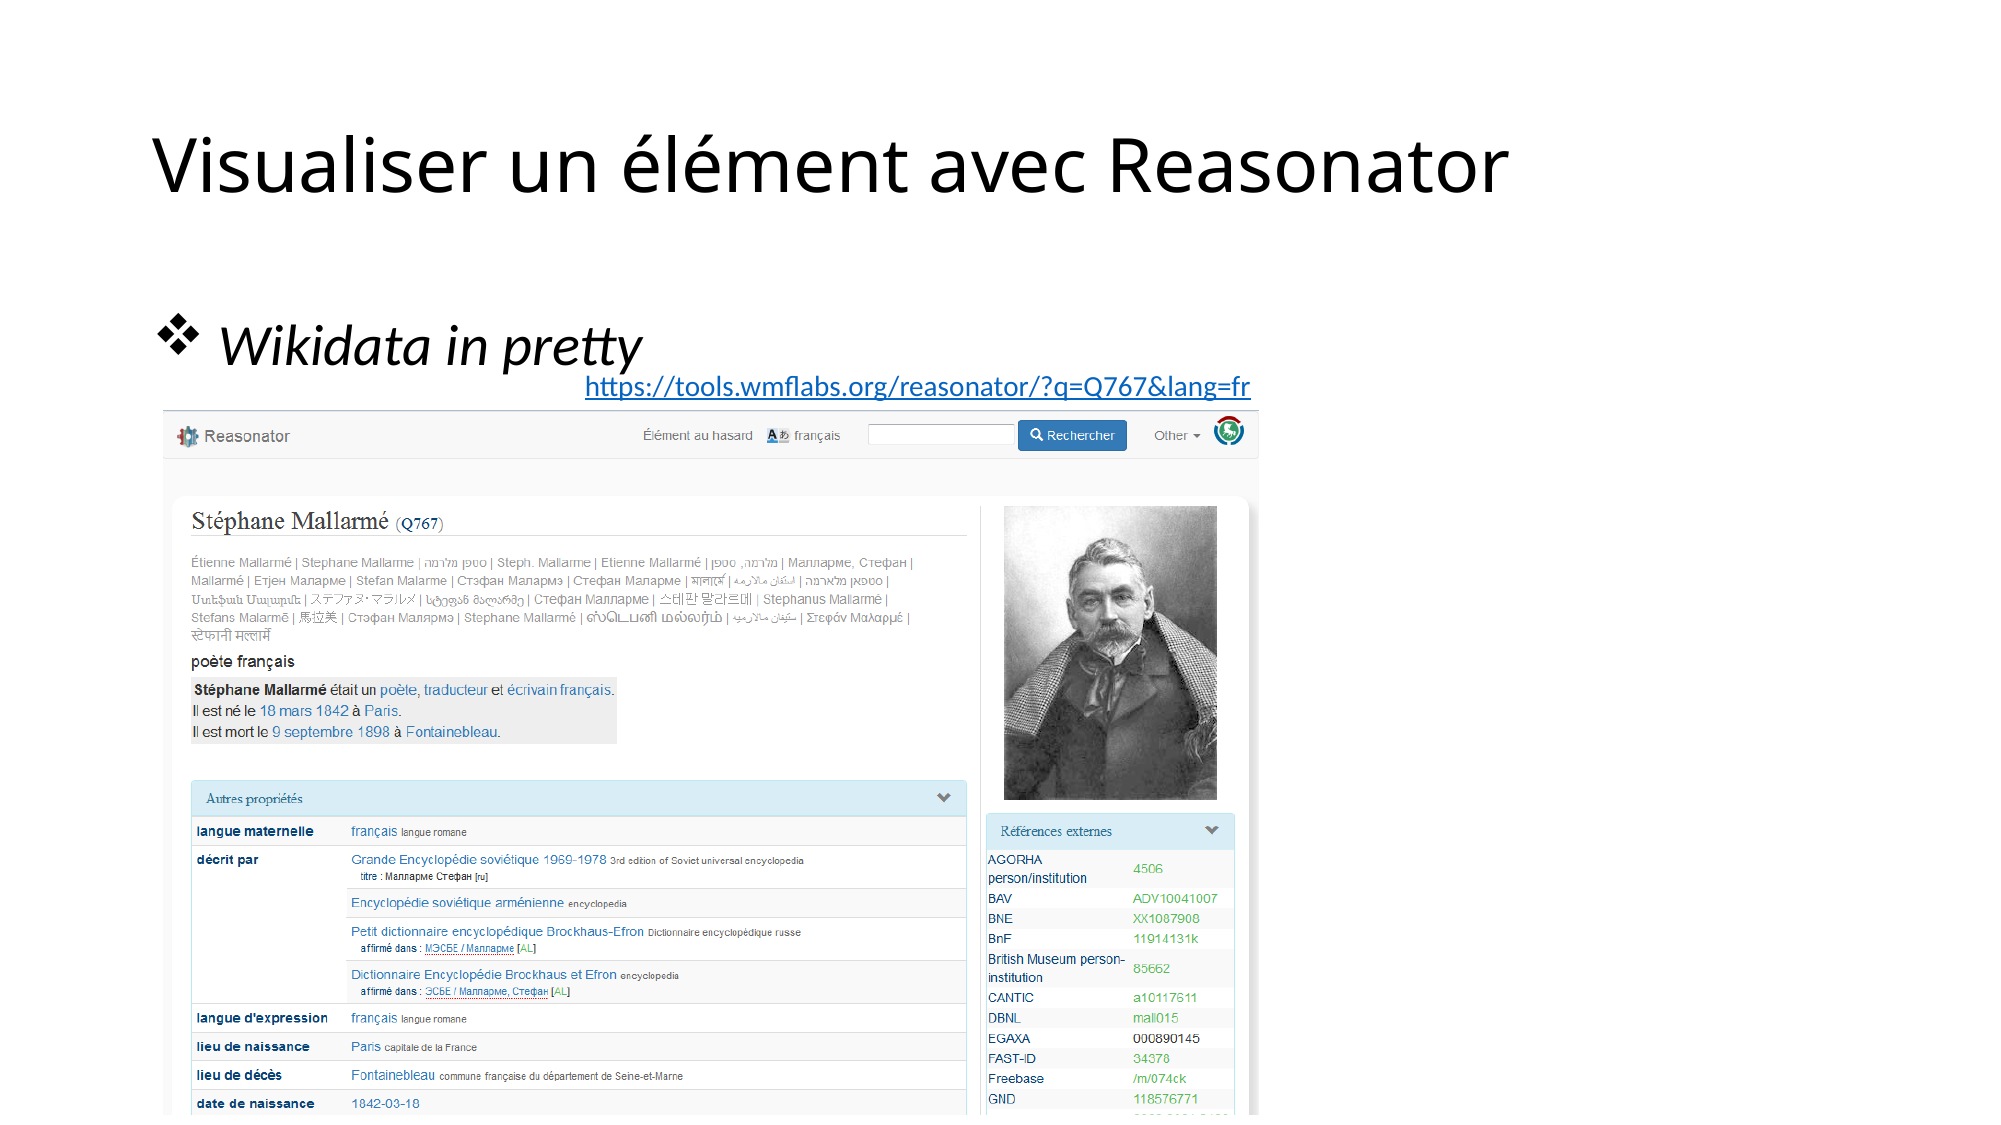

# Visualiser un élément avec Reasonator
 Wikidata in pretty
https://tools.wmflabs.org/reasonator/?q=Q767&lang=fr